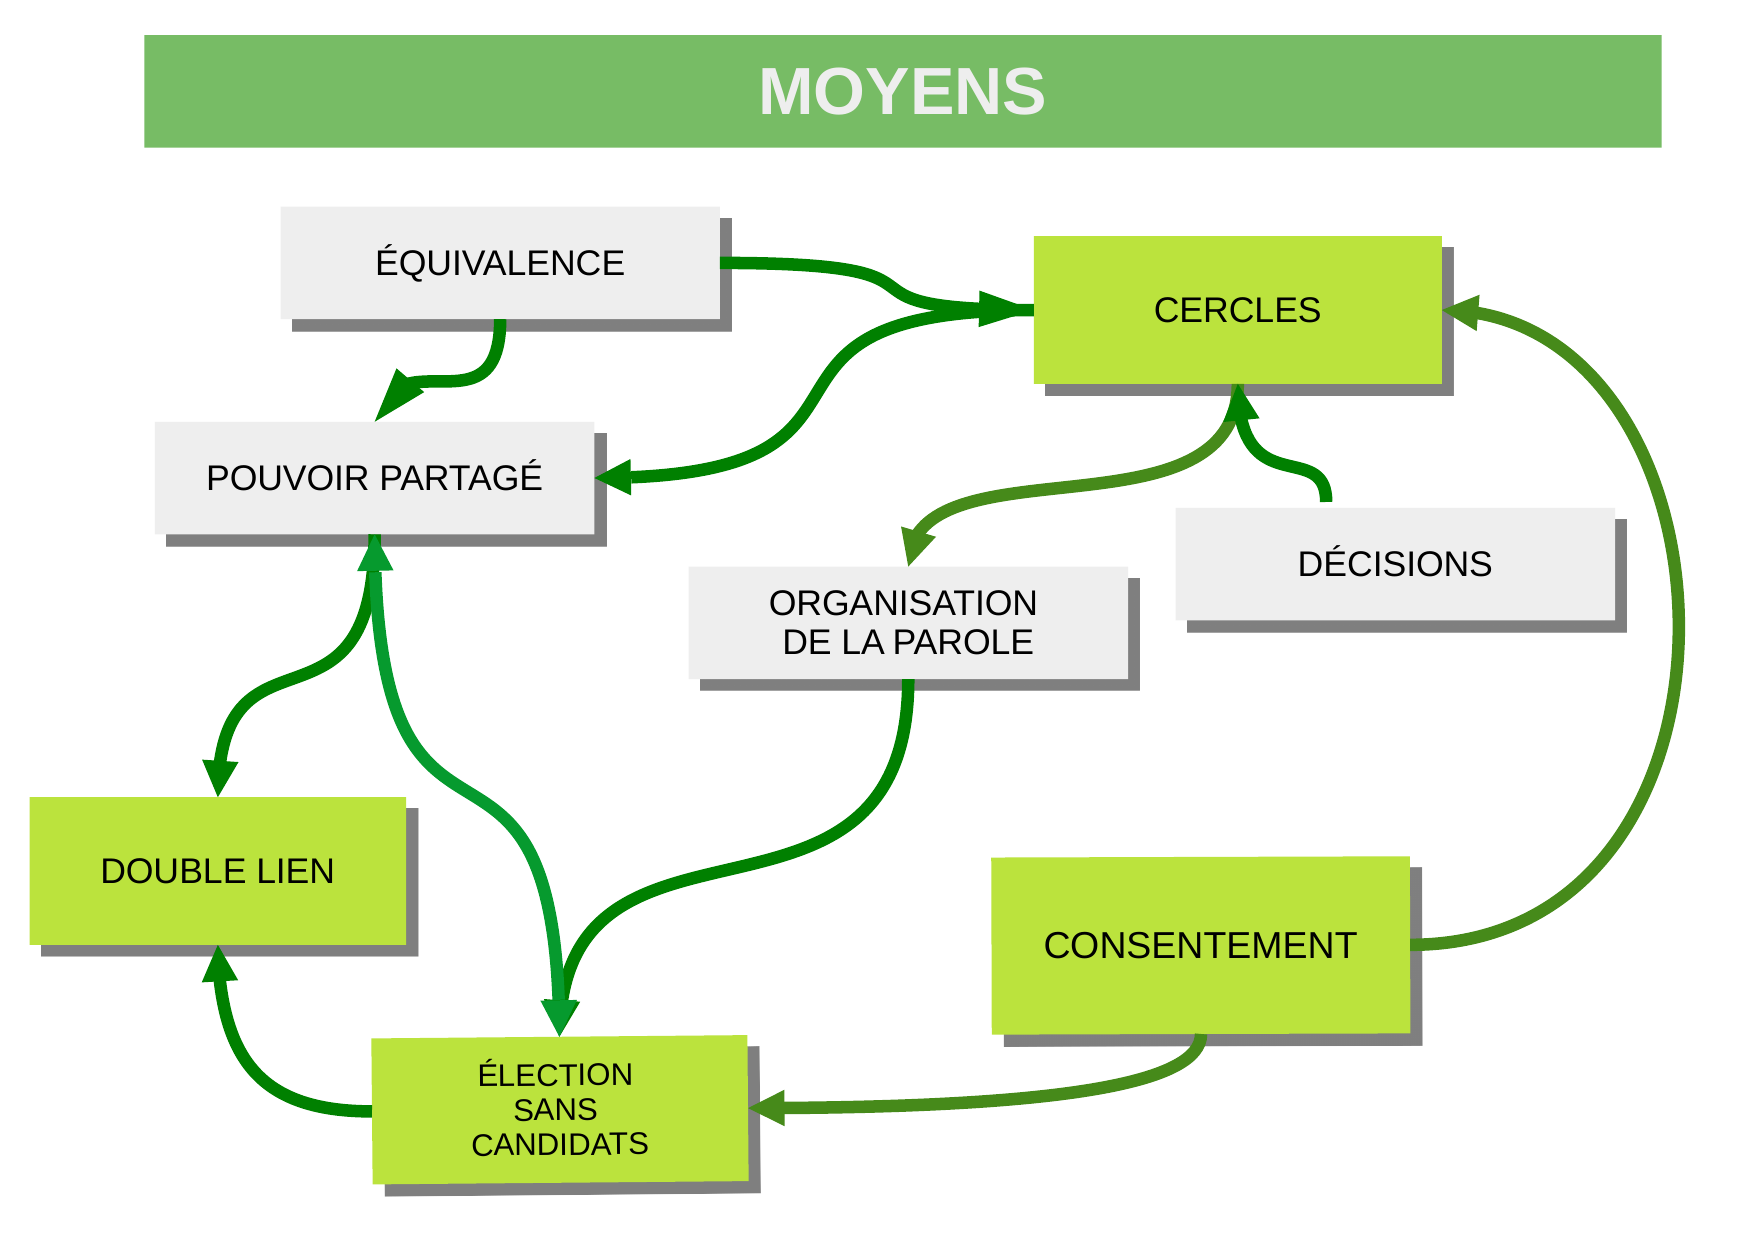

# MOYENS
ÉQUIVALENCE
CERCLES
POUVOIR PARTAGÉ
DÉCISIONS
ORGANISATION
DE LA PAROLE
DOUBLE LIEN
CONSENTEMENT
ÉLECTION
SANS
CANDIDATS